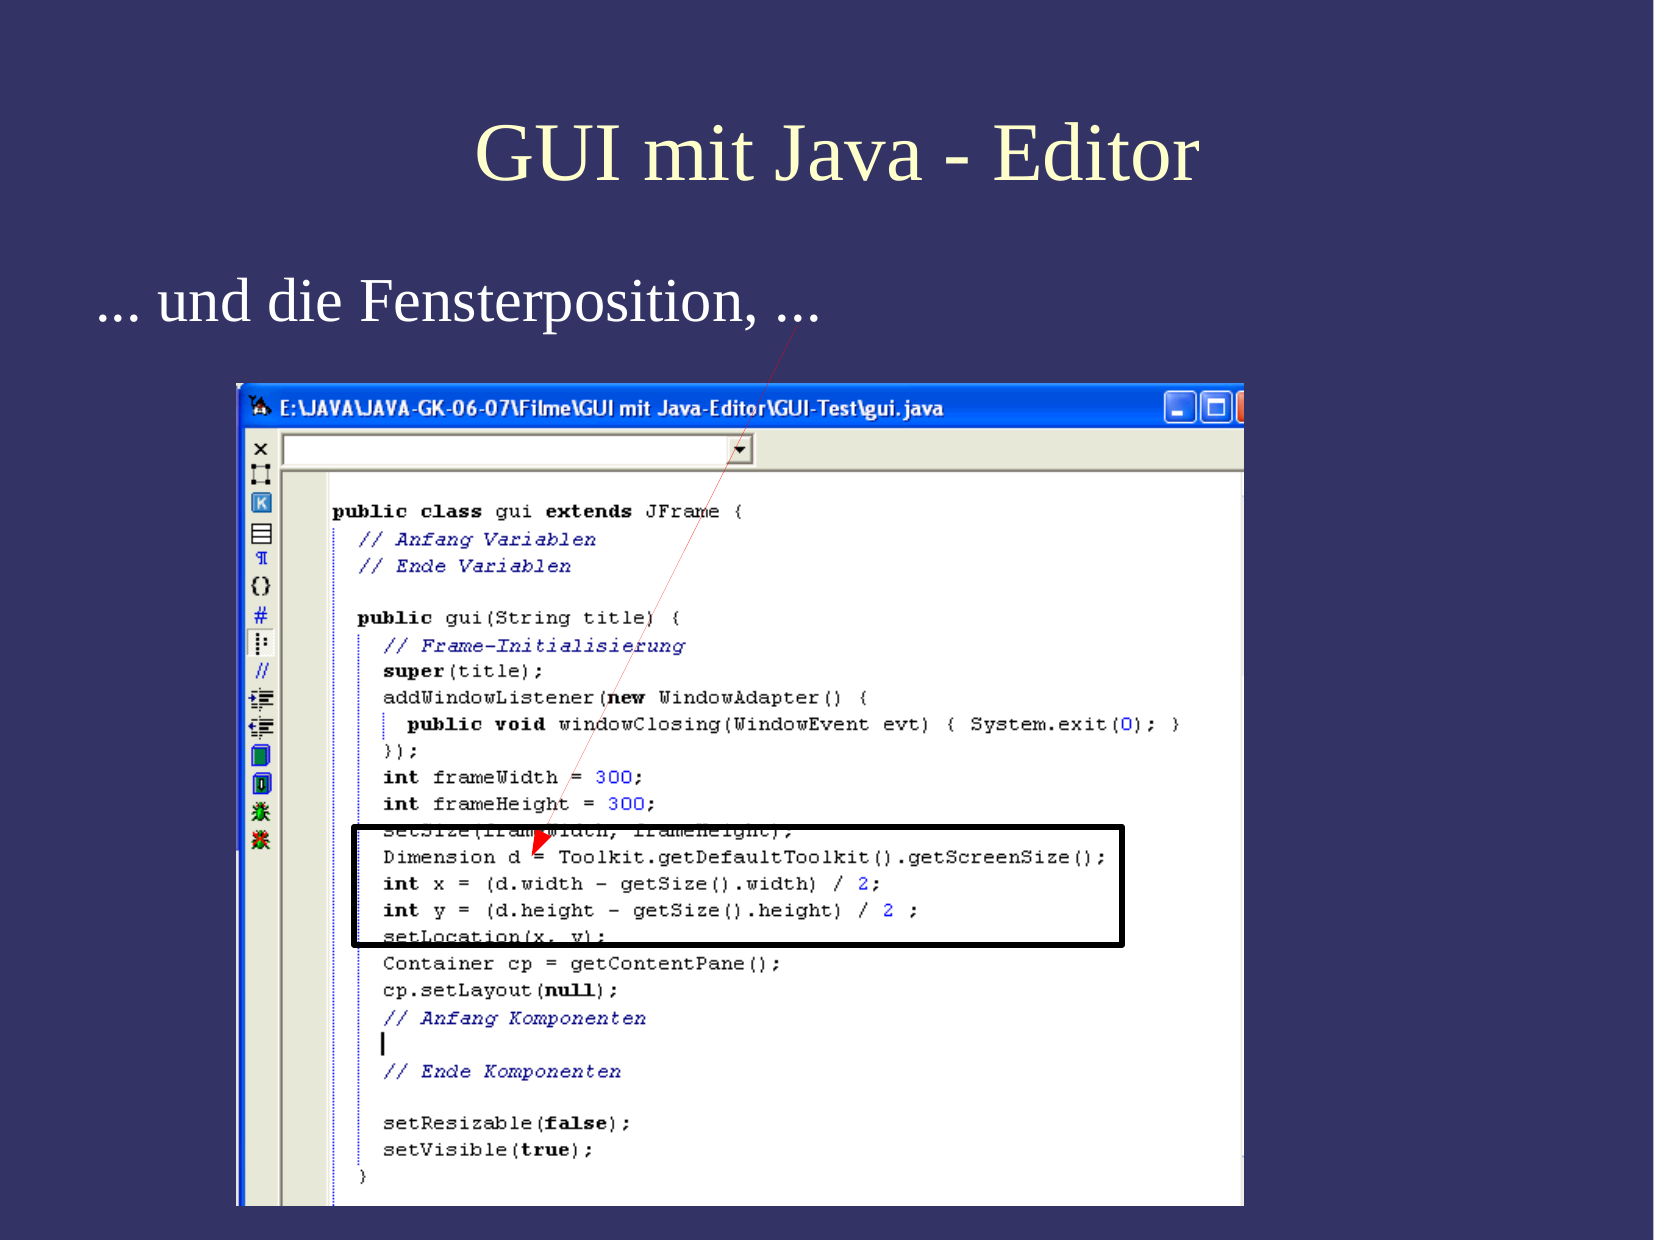

# GUI mit Java - Editor
... und die Fensterposition, ...